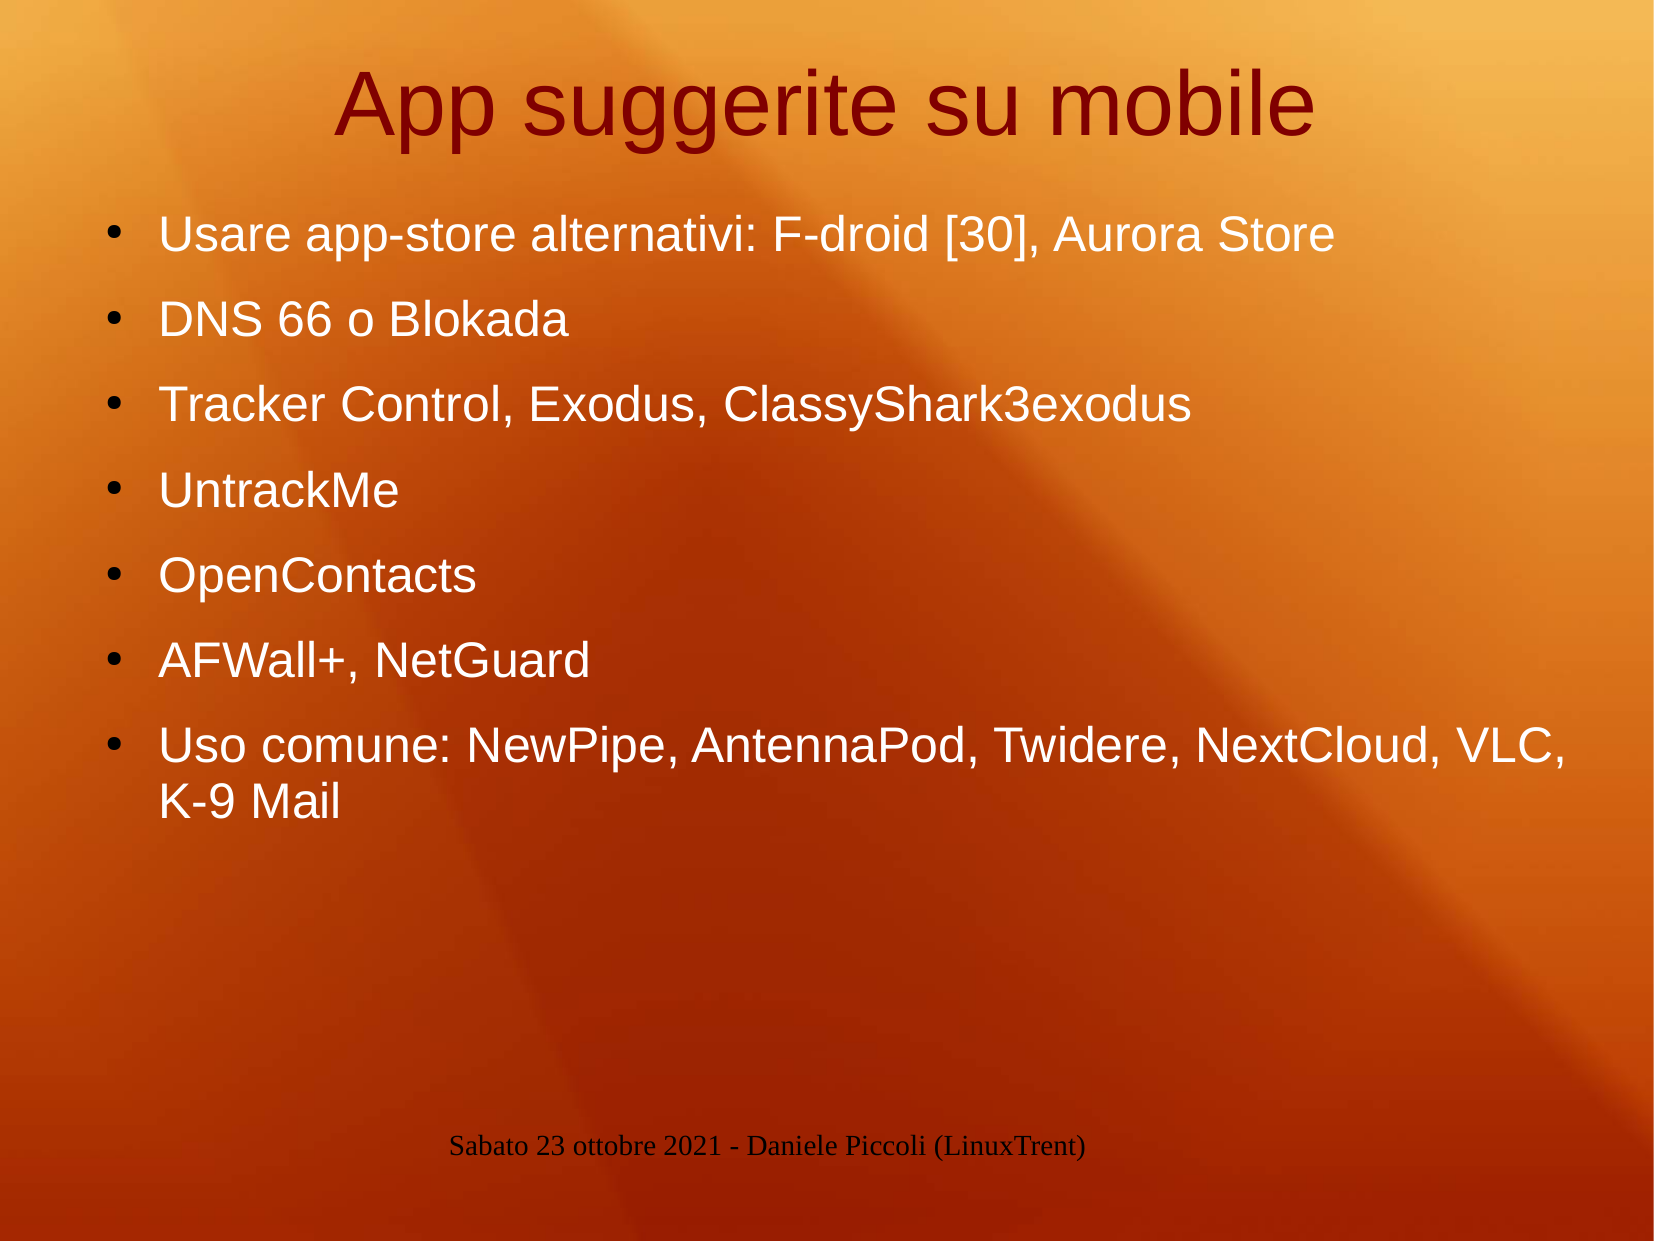

# App suggerite su mobile
Usare app-store alternativi: F-droid [30], Aurora Store
DNS 66 o Blokada
Tracker Control, Exodus, ClassyShark3exodus
UntrackMe
OpenContacts
AFWall+, NetGuard
Uso comune: NewPipe, AntennaPod, Twidere, NextCloud, VLC, K-9 Mail
Sabato 23 ottobre 2021 - Daniele Piccoli (LinuxTrent)